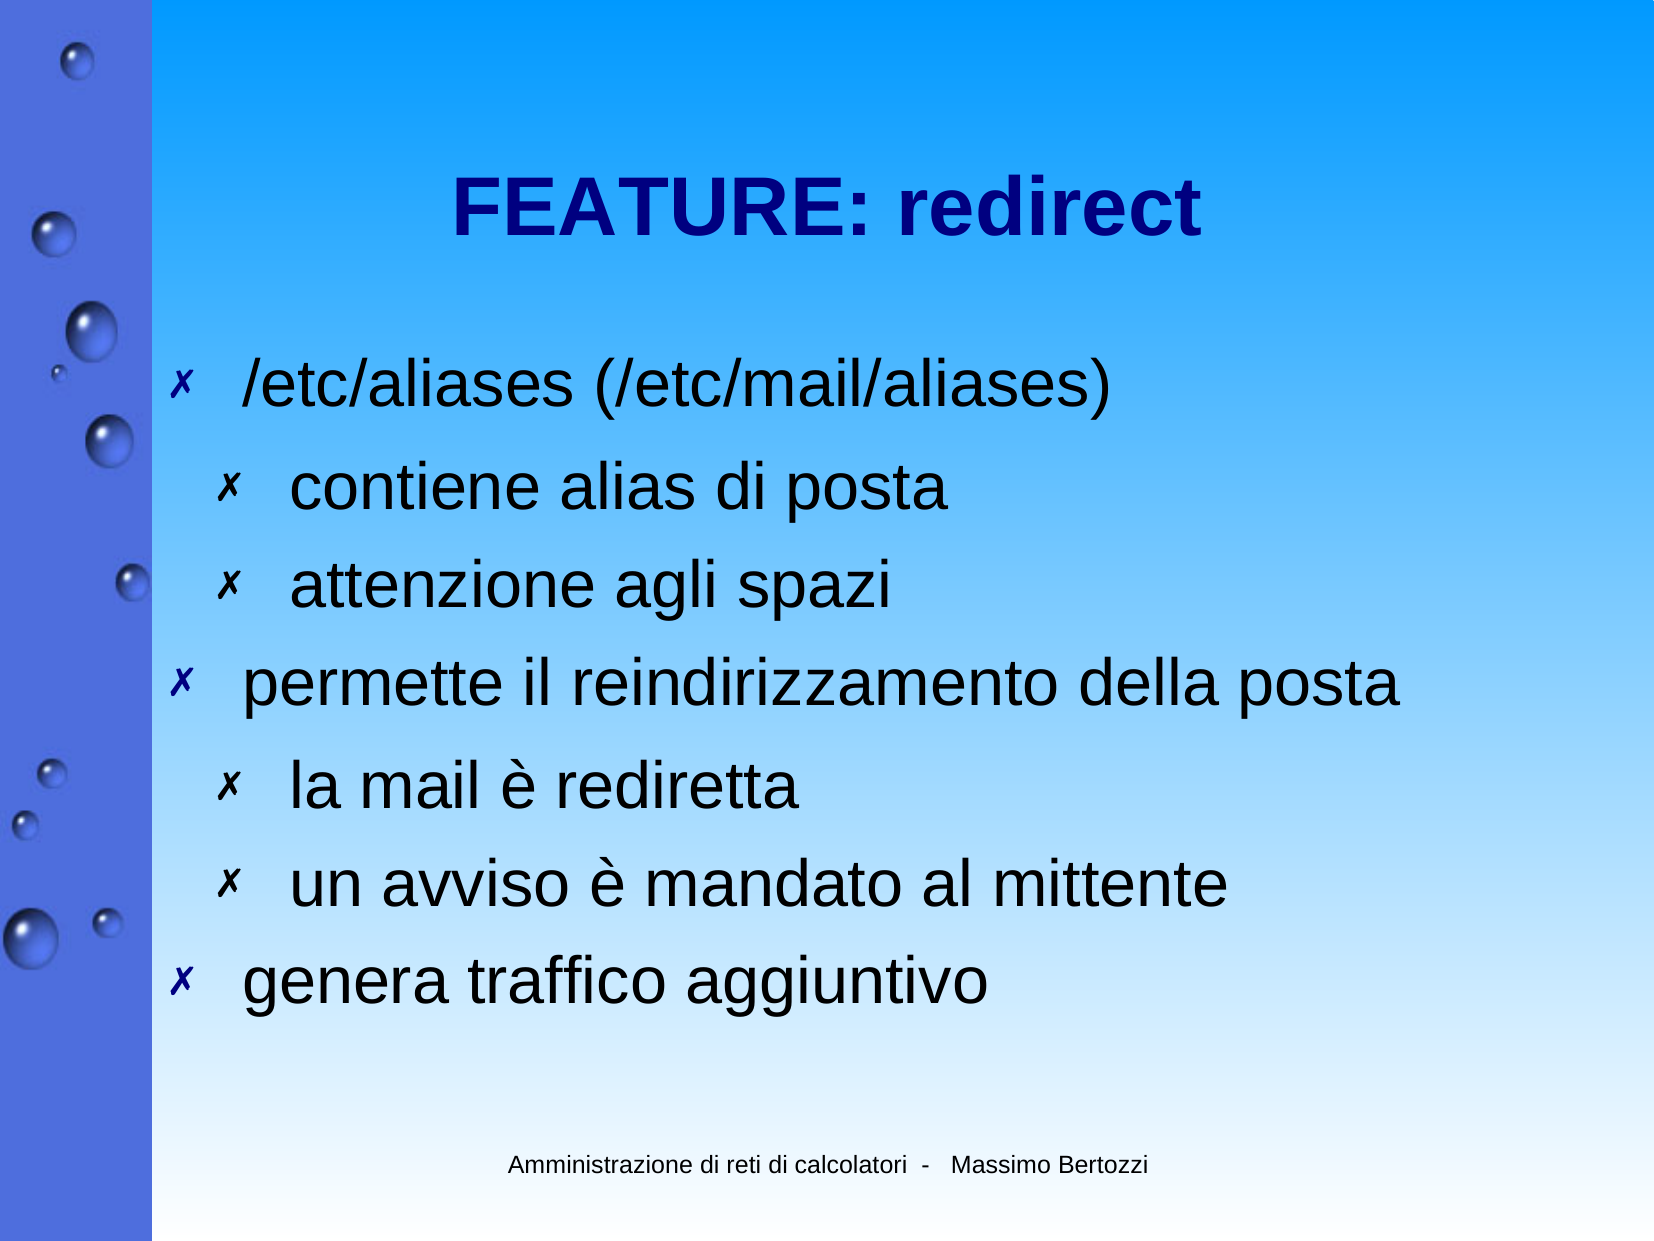

# FEATURE: redirect
/etc/aliases (/etc/mail/aliases)
contiene alias di posta
attenzione agli spazi
permette il reindirizzamento della posta
la mail è rediretta
un avviso è mandato al mittente
genera traffico aggiuntivo